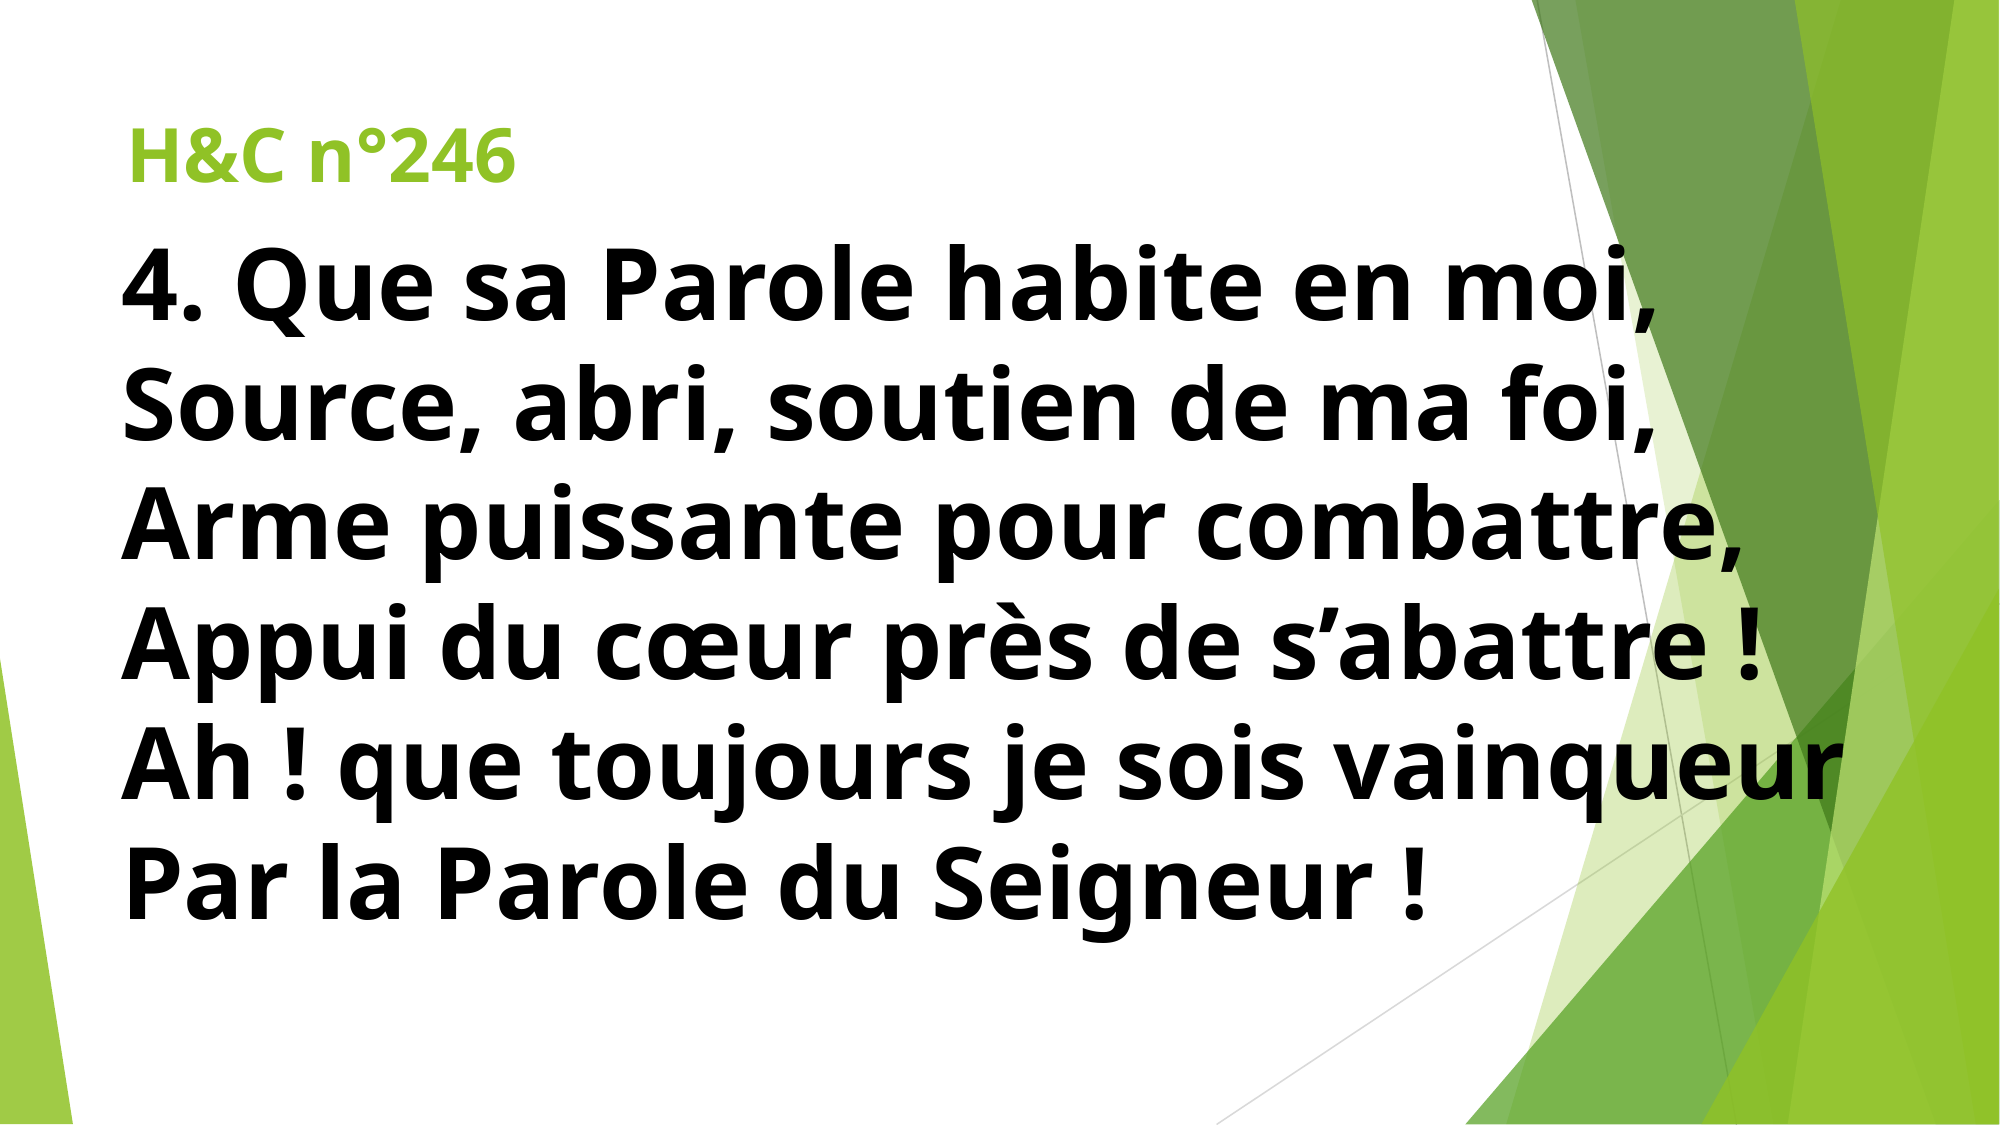

H&C n°246
4. Que sa Parole habite en moi,
Source, abri, soutien de ma foi,
Arme puissante pour combattre,
Appui du cœur près de s’abattre !
Ah ! que toujours je sois vainqueur
Par la Parole du Seigneur !